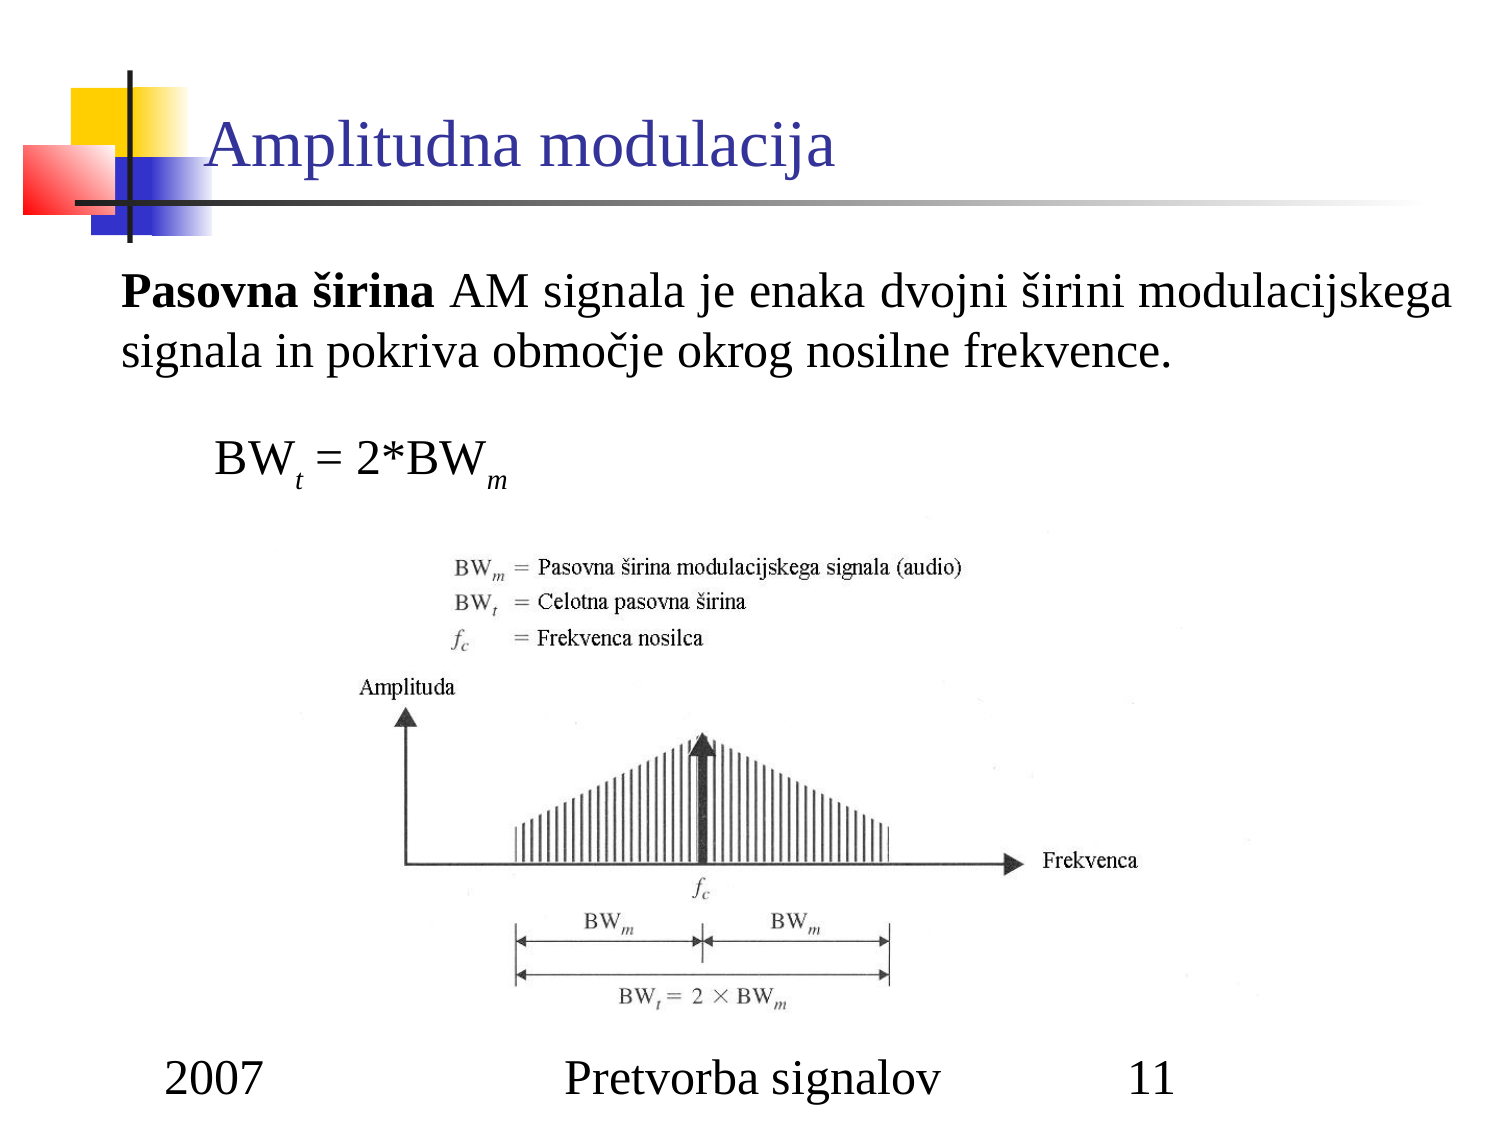

# Amplitudna modulacija
	Pasovna širina AM signala je enaka dvojni širini modulacijskega signala in pokriva območje okrog nosilne frekvence.
		BWt = 2*BWm
2007
Pretvorba signalov
11